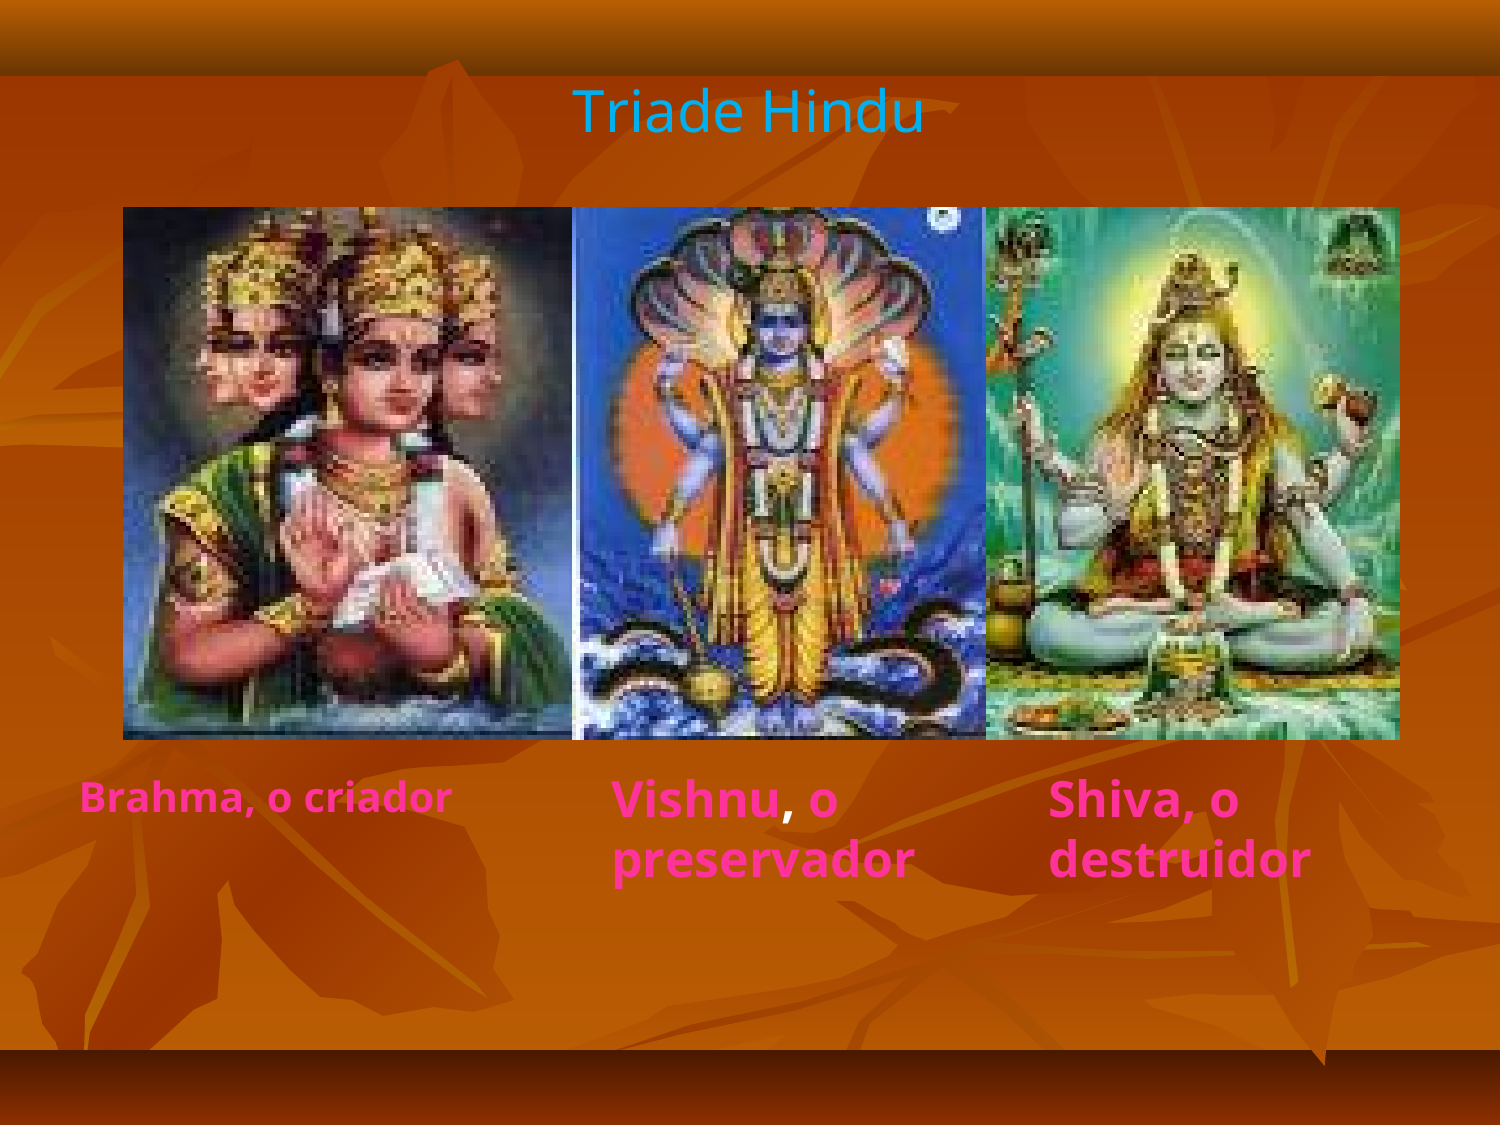

Triade Hindu
Vishnu, o preservador
Shiva, o destruidor
 Brahma, o criador